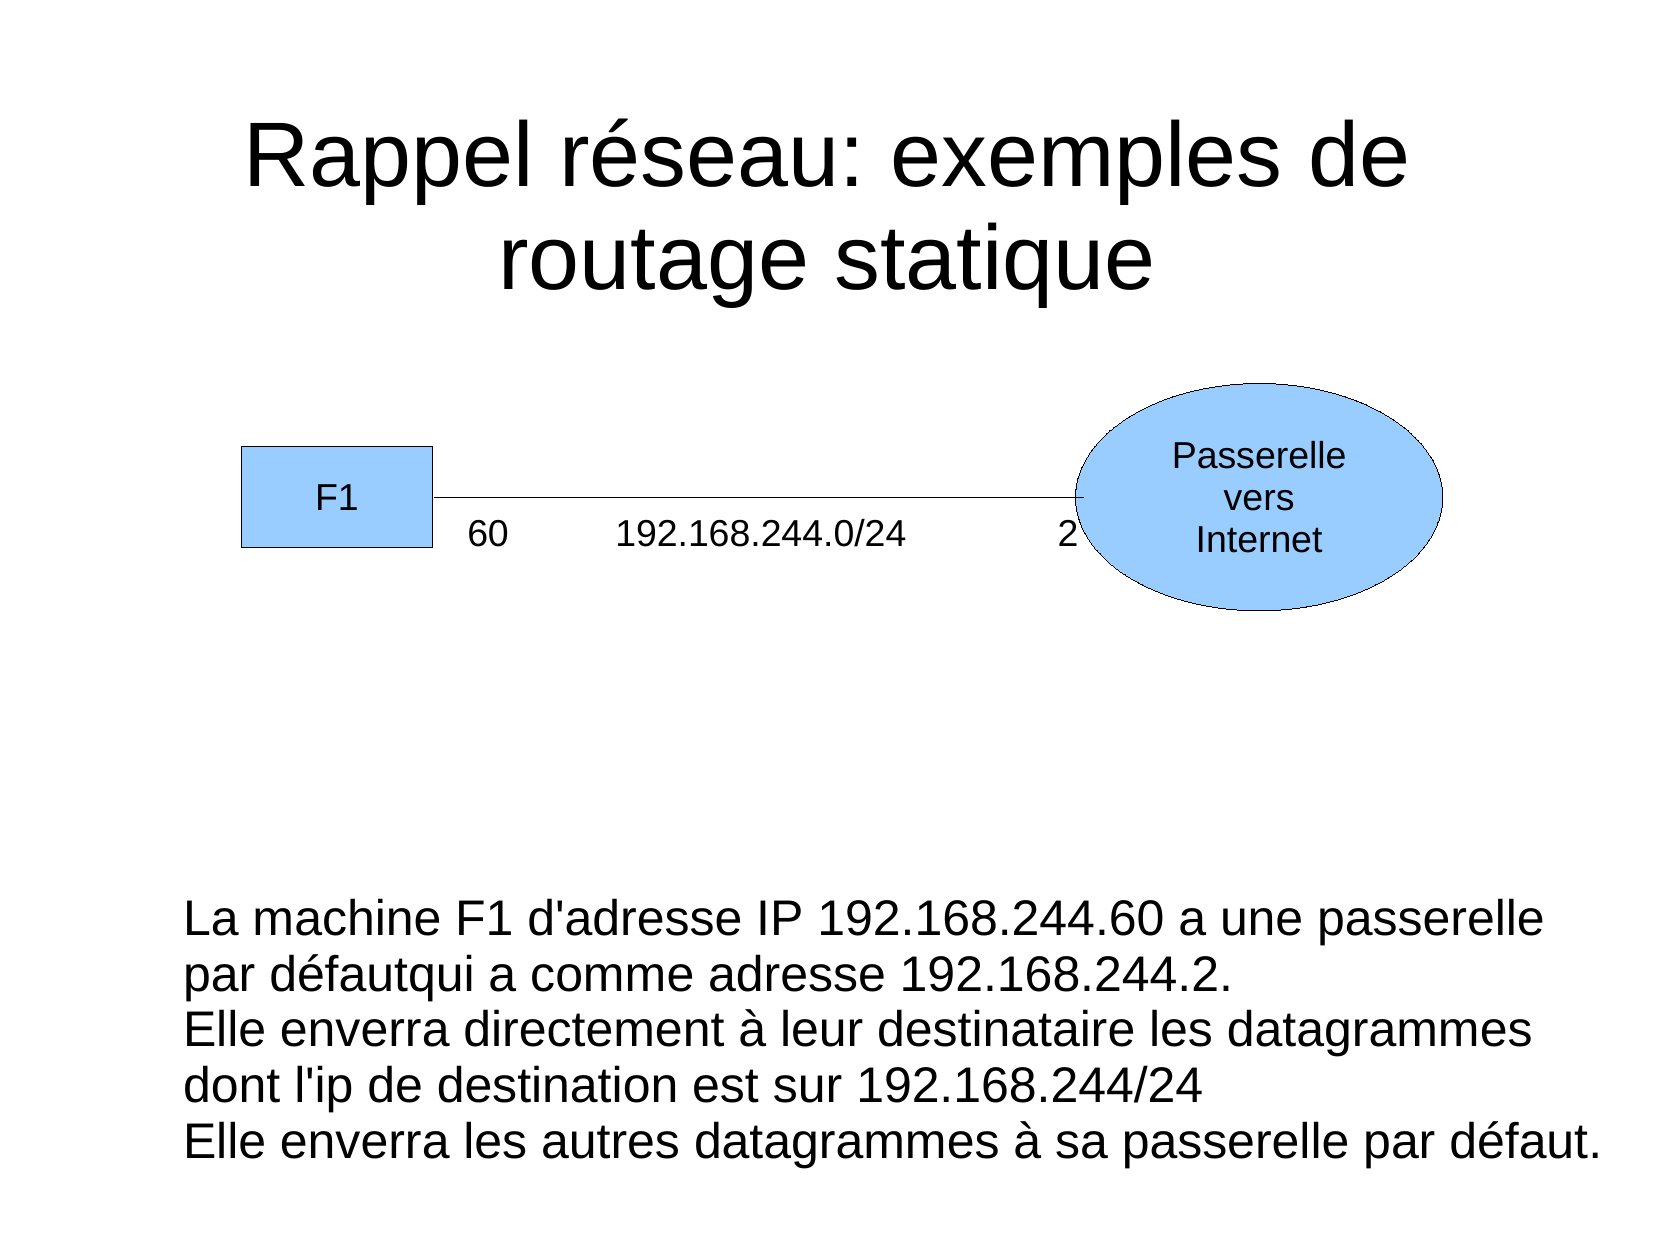

# Rappel réseau: exemples de routage statique
Passerelle
vers
Internet
F1
60
192.168.244.0/24
2
La machine F1 d'adresse IP 192.168.244.60 a une passerelle
par défautqui a comme adresse 192.168.244.2.
Elle enverra directement à leur destinataire les datagrammes
dont l'ip de destination est sur 192.168.244/24
Elle enverra les autres datagrammes à sa passerelle par défaut.